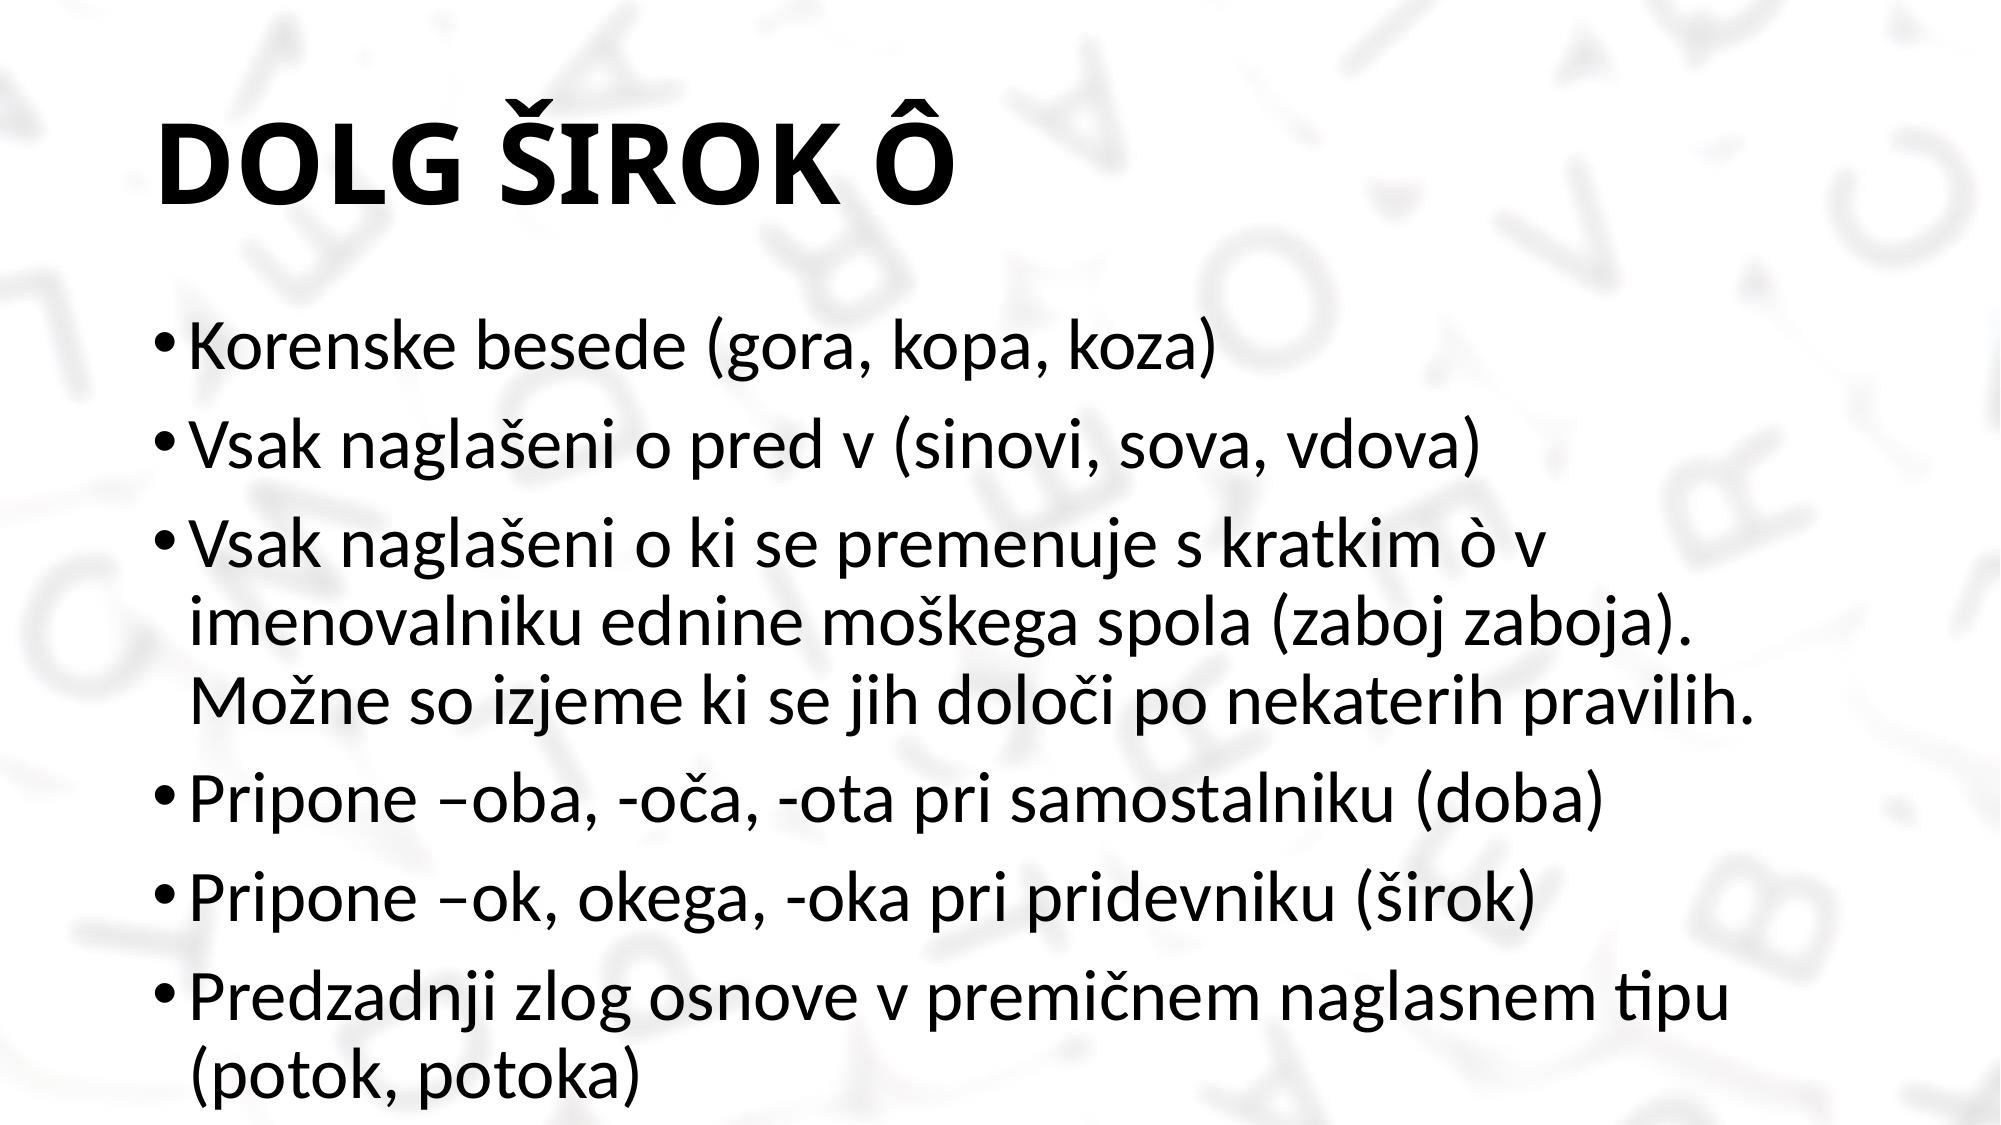

# DOLG ŠIROK Ô
Korenske besede (gora, kopa, koza)
Vsak naglašeni o pred v (sinovi, sova, vdova)
Vsak naglašeni o ki se premenuje s kratkim ò v imenovalniku ednine moškega spola (zaboj zaboja). Možne so izjeme ki se jih določi po nekaterih pravilih.
Pripone –oba, -oča, -ota pri samostalniku (doba)
Pripone –ok, okega, -oka pri pridevniku (širok)
Predzadnji zlog osnove v premičnem naglasnem tipu (potok, potoka)